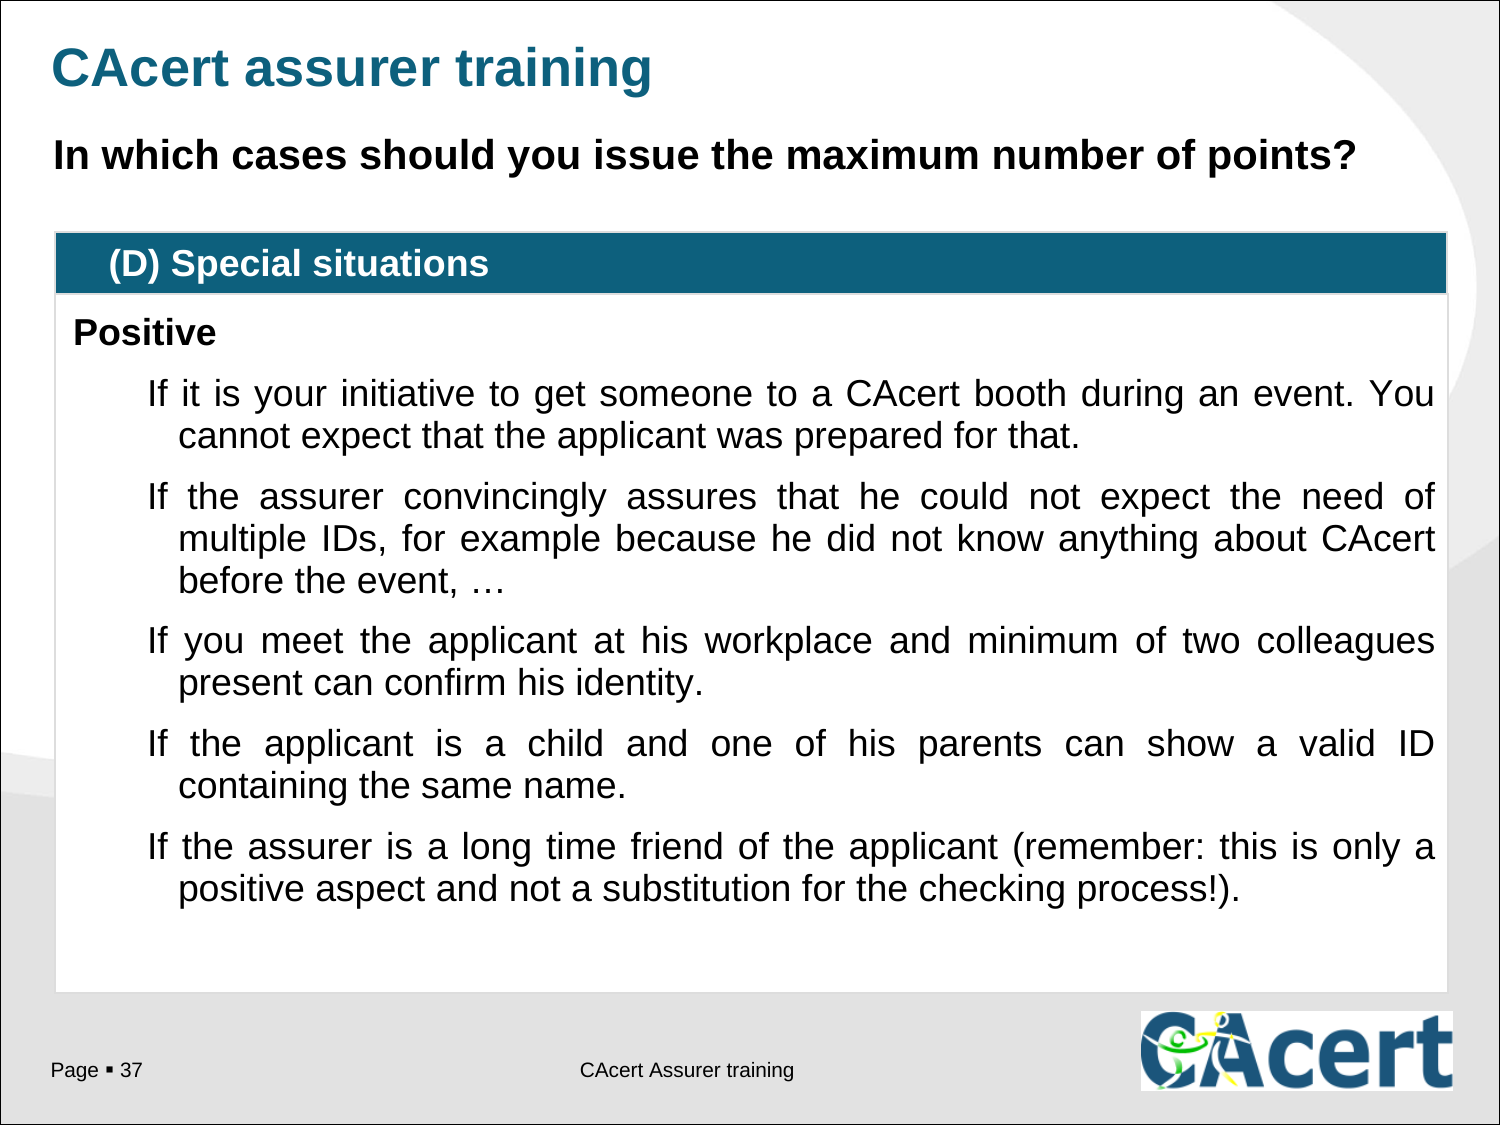

# CAcert assurer training
In which cases should you issue the maximum number of points?
(D) Special situations
Positive
If it is your initiative to get someone to a CAcert booth during an event. You cannot expect that the applicant was prepared for that.
If the assurer convincingly assures that he could not expect the need of multiple IDs, for example because he did not know anything about CAcert before the event, …
If you meet the applicant at his workplace and minimum of two colleagues present can confirm his identity.
If the applicant is a child and one of his parents can show a valid ID containing the same name.
If the assurer is a long time friend of the applicant (remember: this is only a positive aspect and not a substitution for the checking process!).
CAcert Assurer training